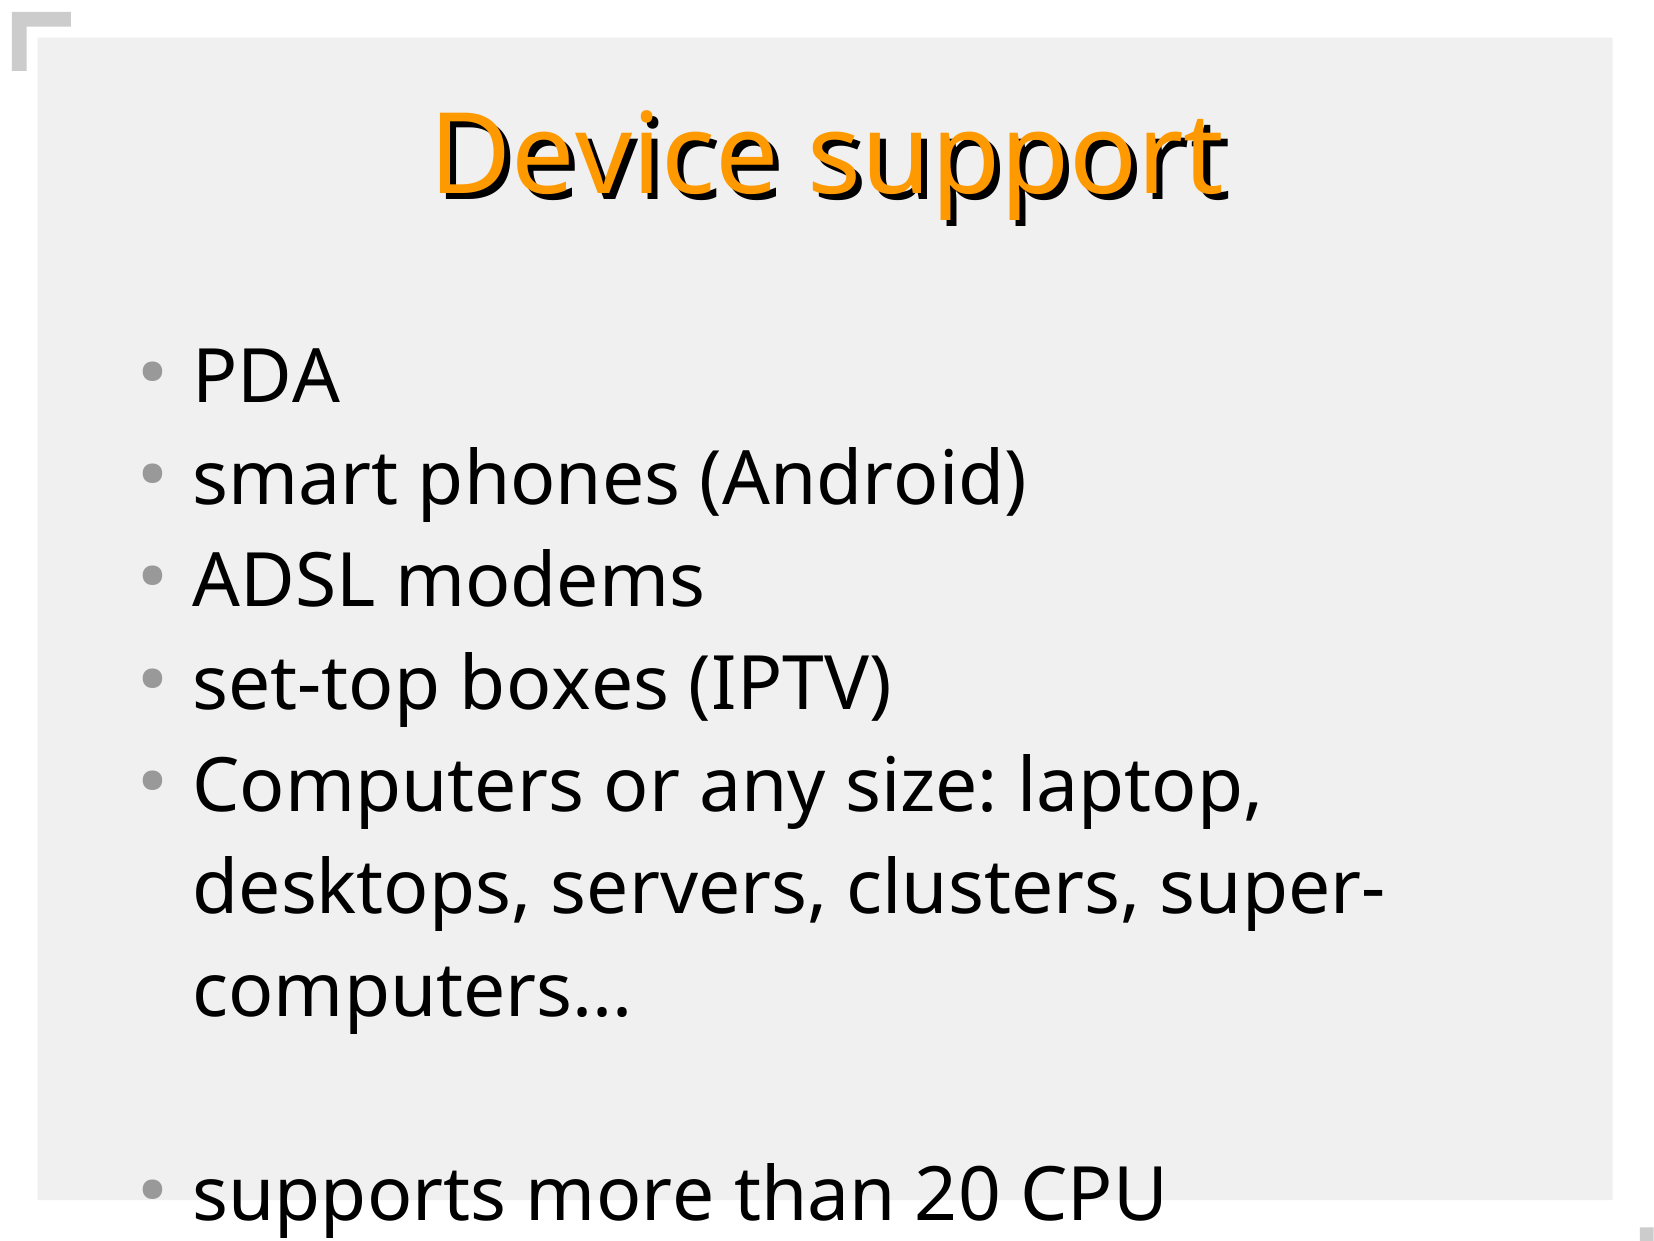

# Device support
PDA
smart phones (Android)
ADSL modems
set-top boxes (IPTV)
Computers or any size: laptop, desktops, servers, clusters, super-computers...
supports more than 20 CPU architectures